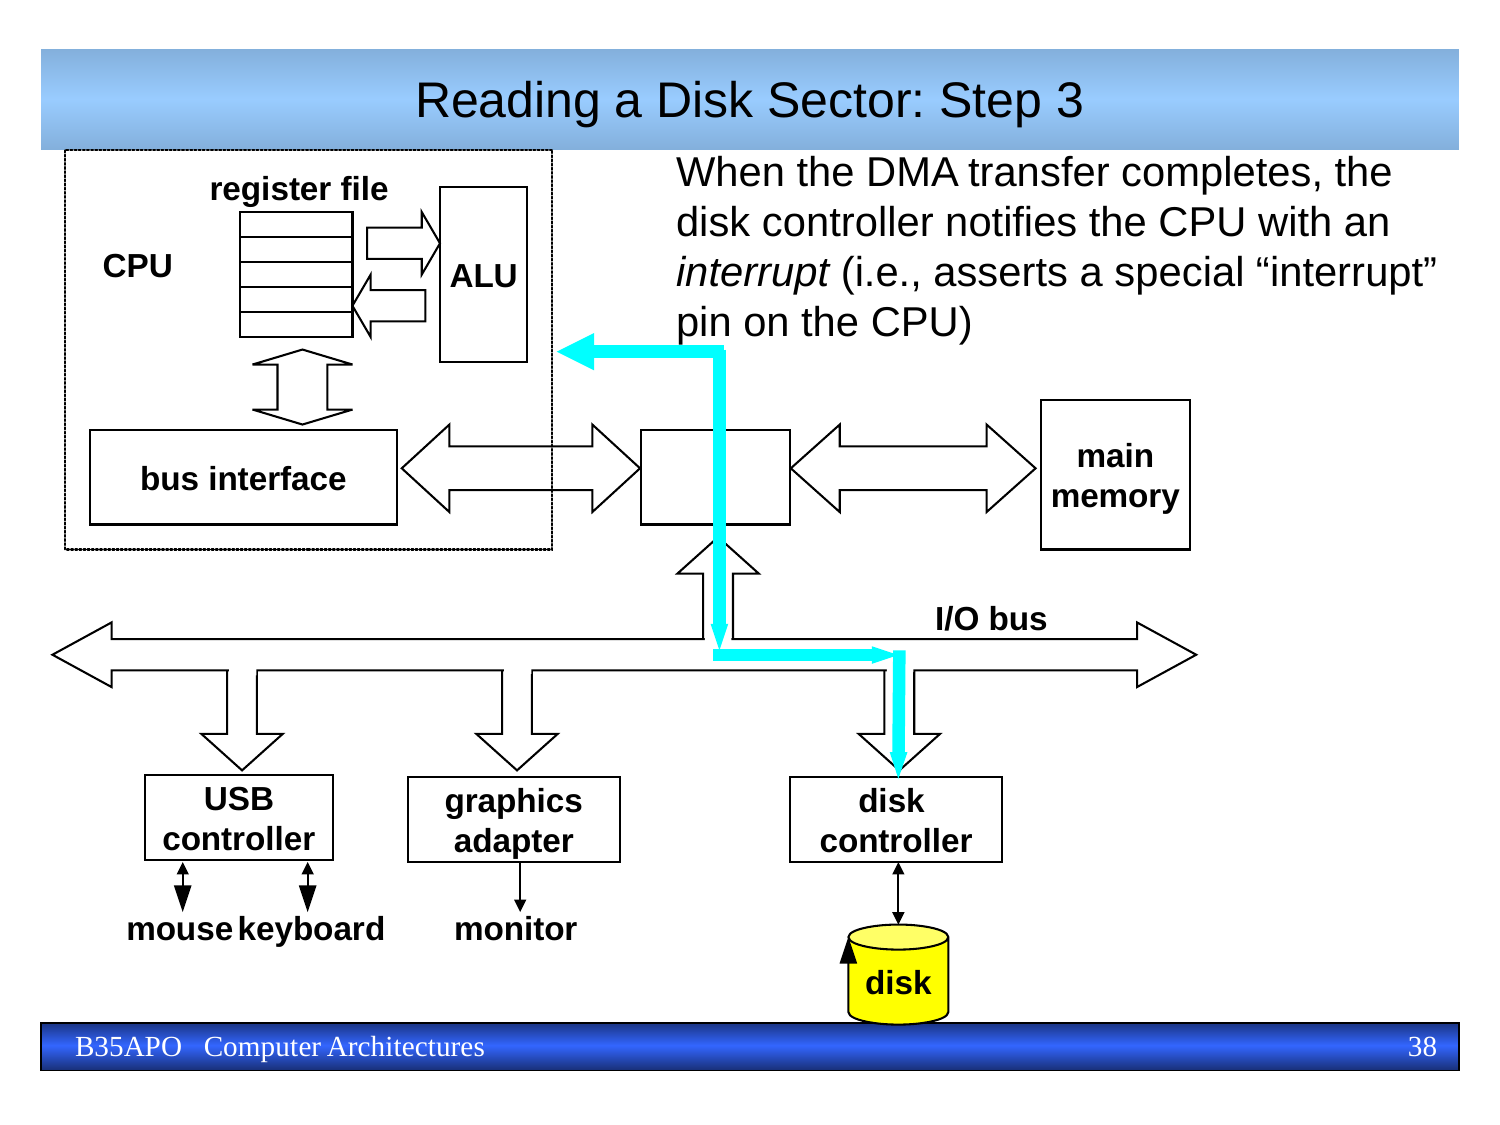

# Reading a Disk Sector: Step 3
When the DMA transfer completes, the disk controller notifies the CPU with an interrupt (i.e., asserts a special “interrupt” pin on the CPU)
register file
ALU
main
memory
bus interface
I/O bus
USB
controller
graphics
adapter
disk
controller
mouse
keyboard
monitor
disk
CPU
B35APO Computer Architectures
38